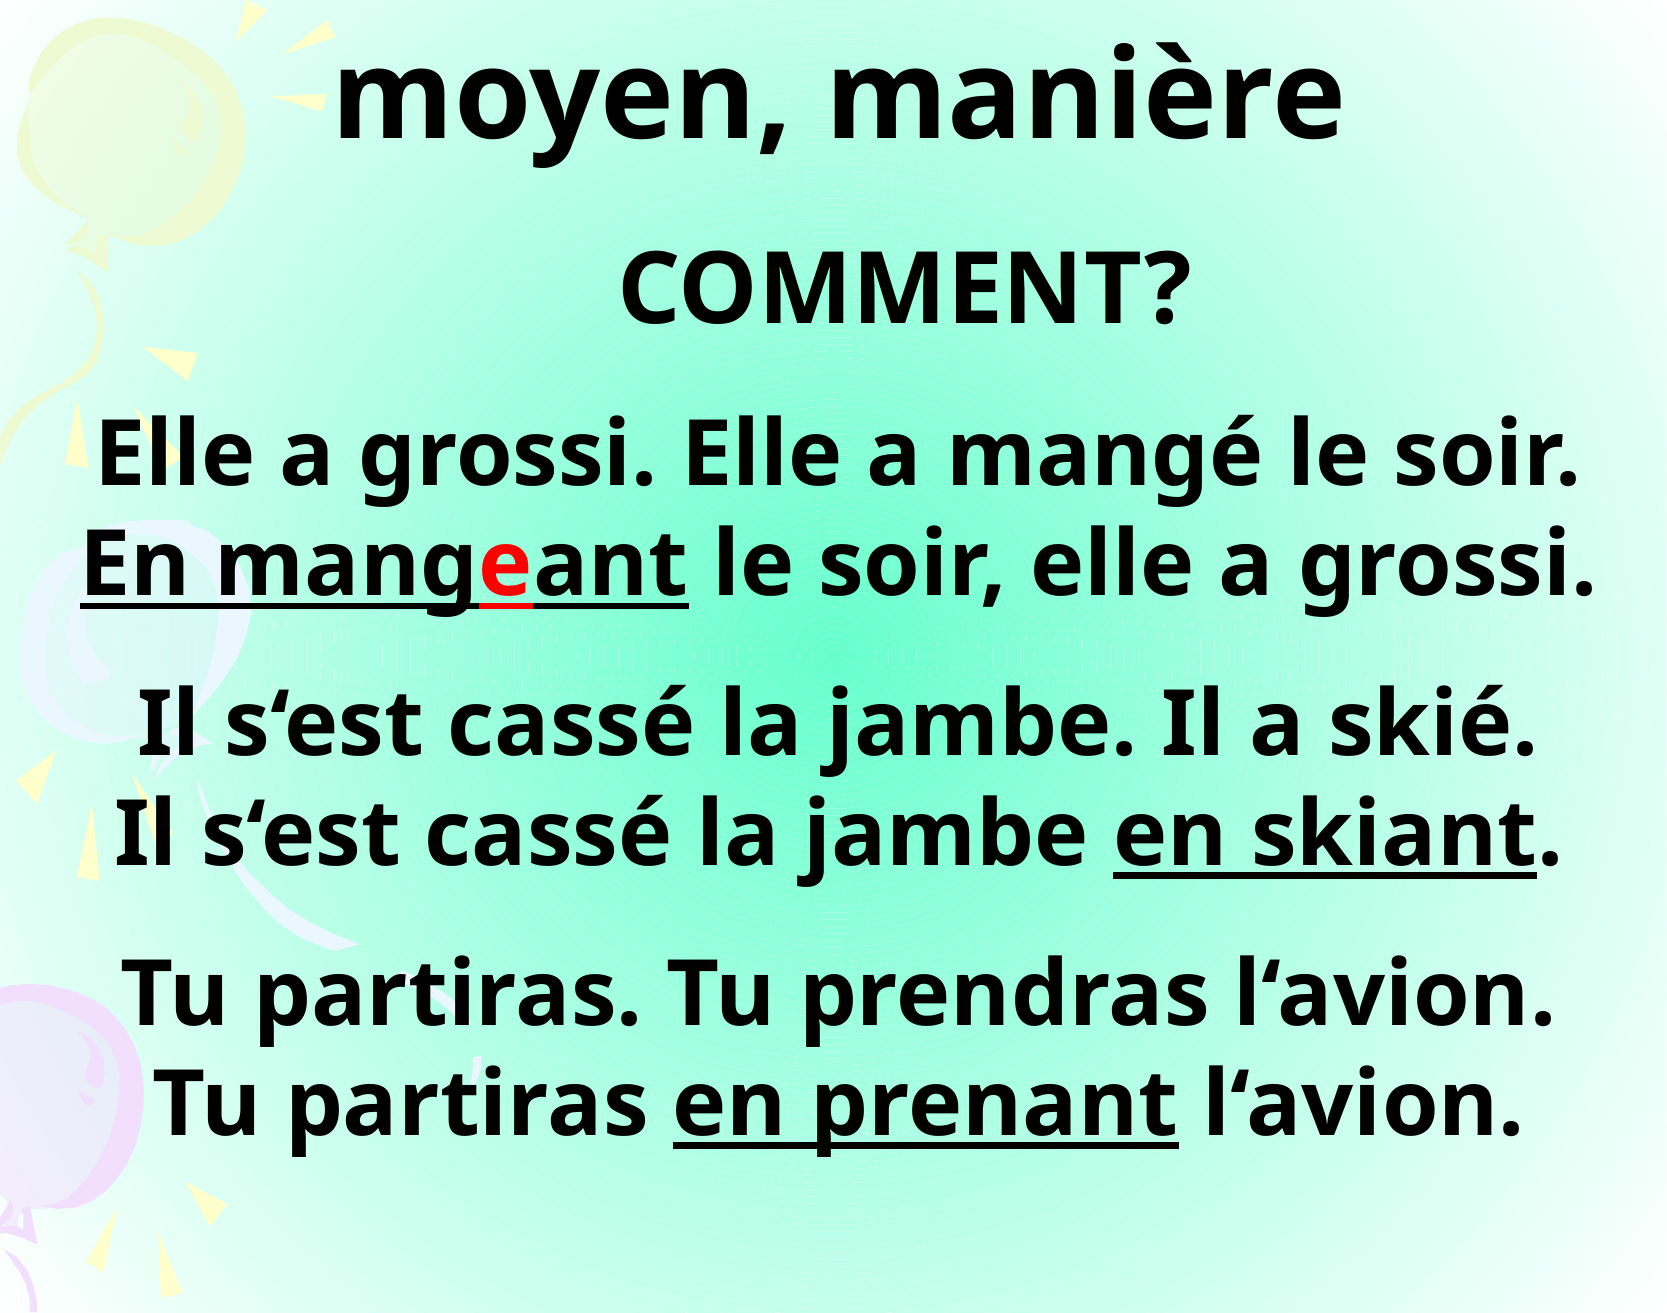

moyen, manière
	COMMENT?
Elle a grossi. Elle a mangé le soir.
En mangeant le soir, elle a grossi.
Il s‘est cassé la jambe. Il a skié.
Il s‘est cassé la jambe en skiant.
Tu partiras. Tu prendras l‘avion.
Tu partiras en prenant l‘avion.